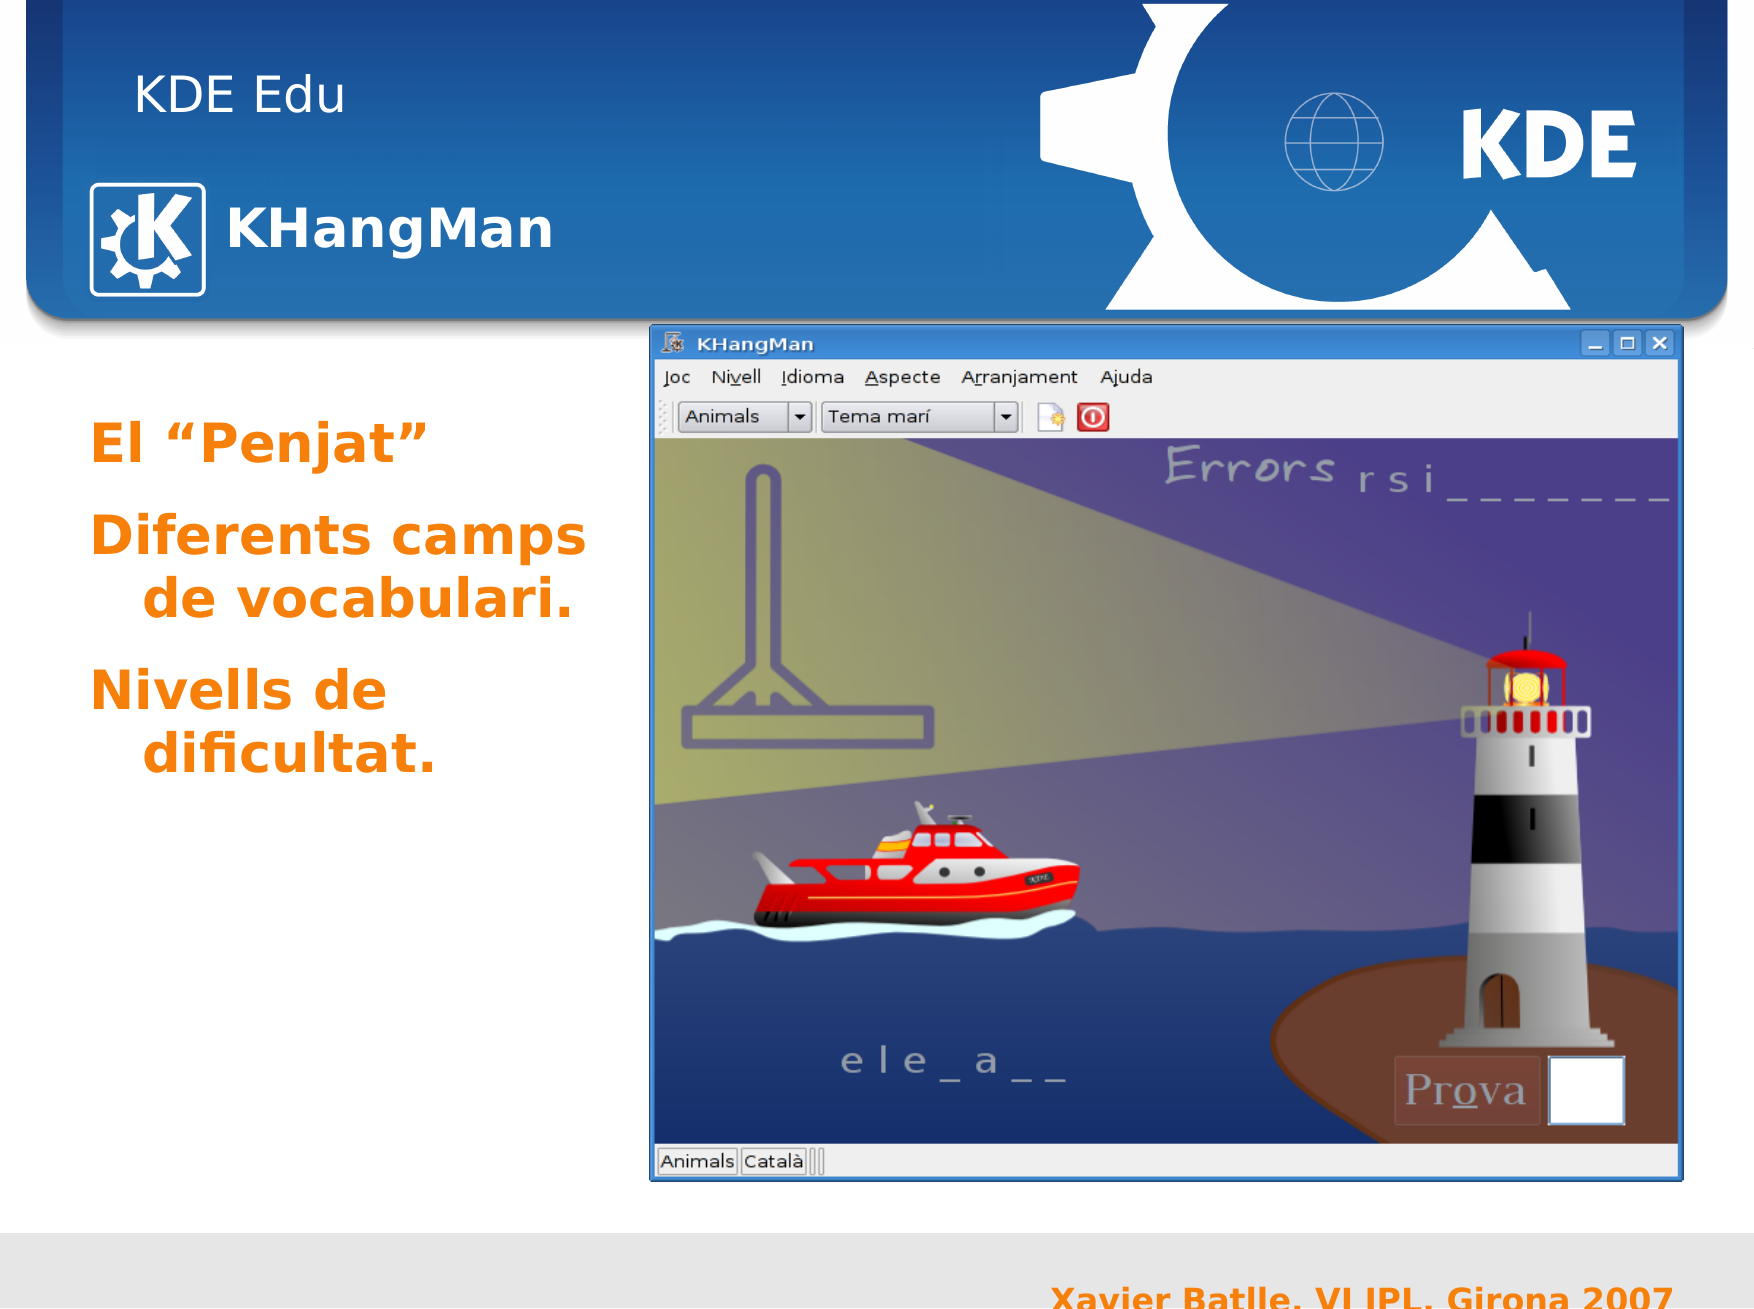

# KHangMan
El “Penjat”
Diferents camps de vocabulari.
Nivells de dificultat.